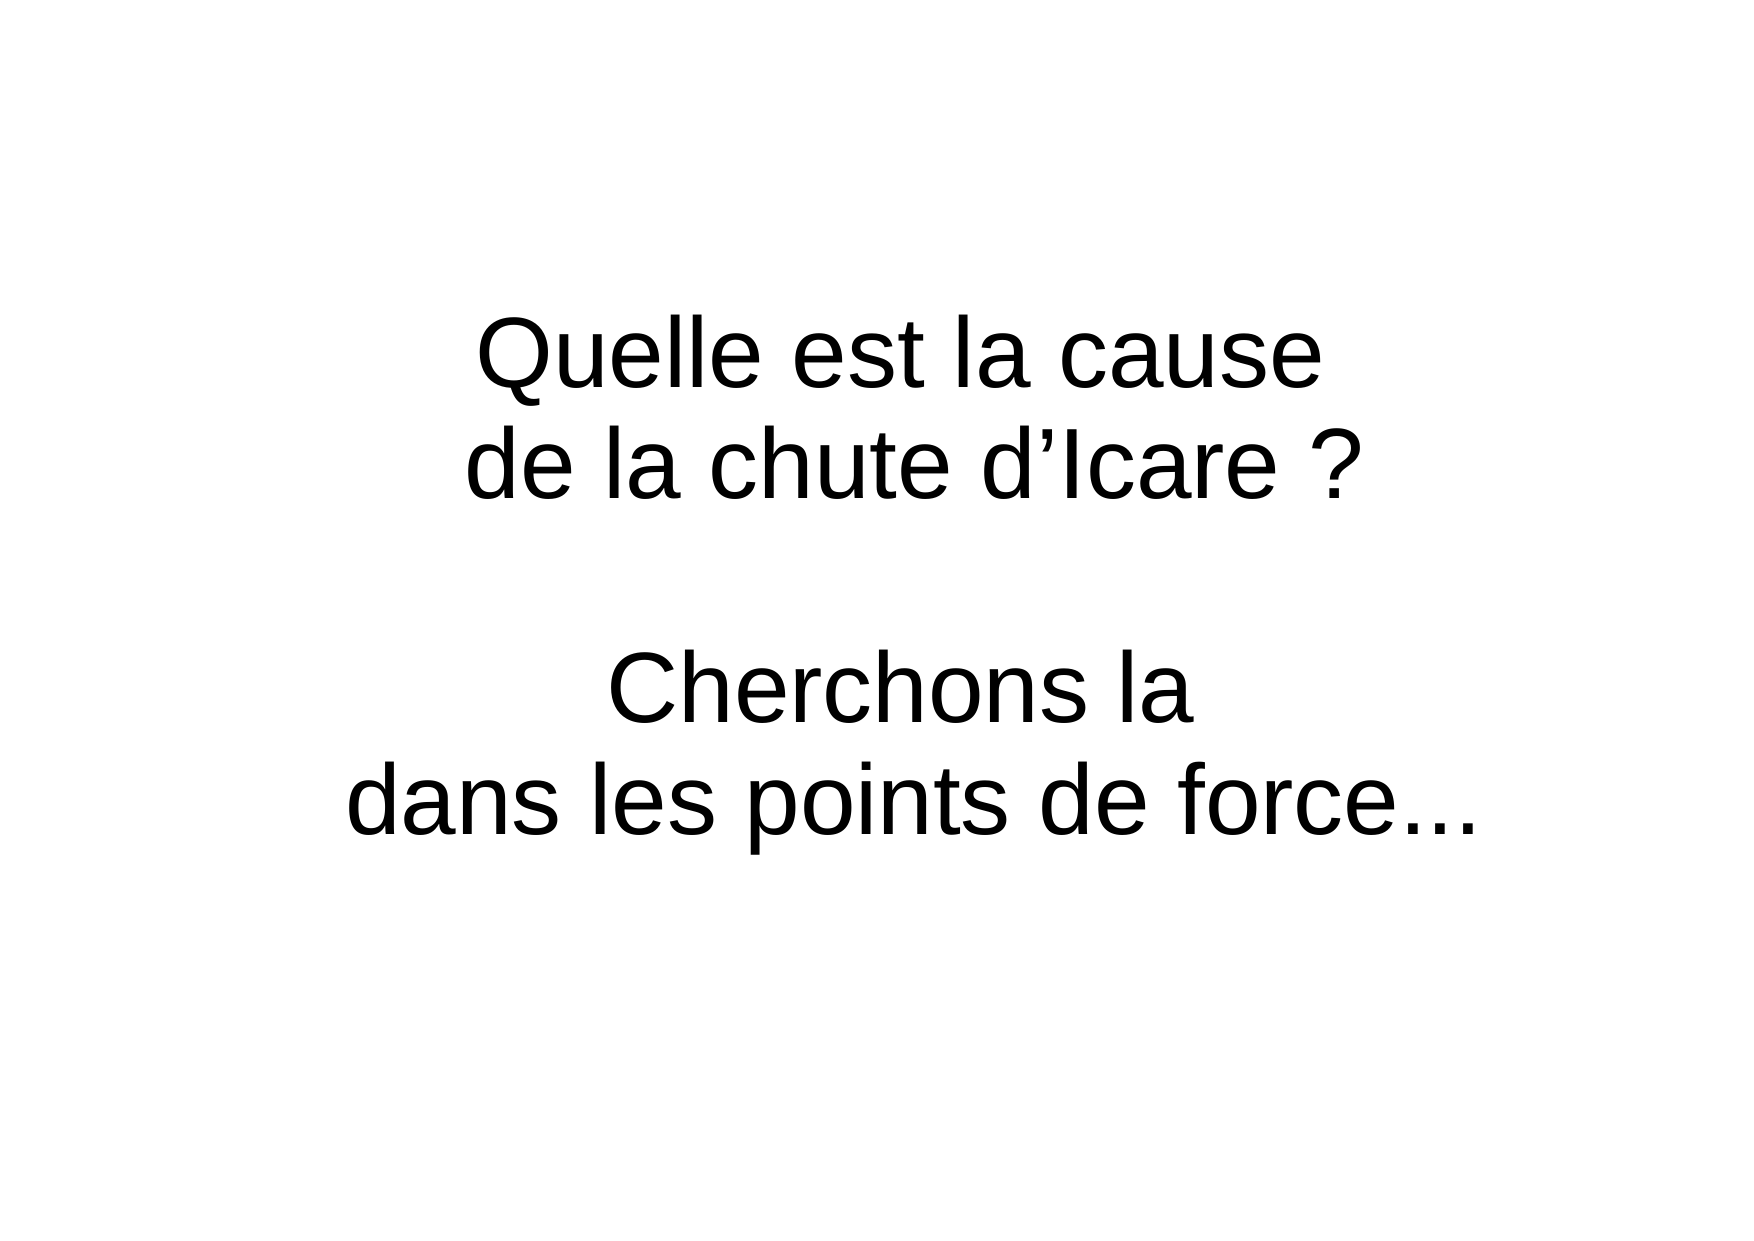

Quelle est la cause
de la chute d’Icare ?
Cherchons la
dans les points de force...